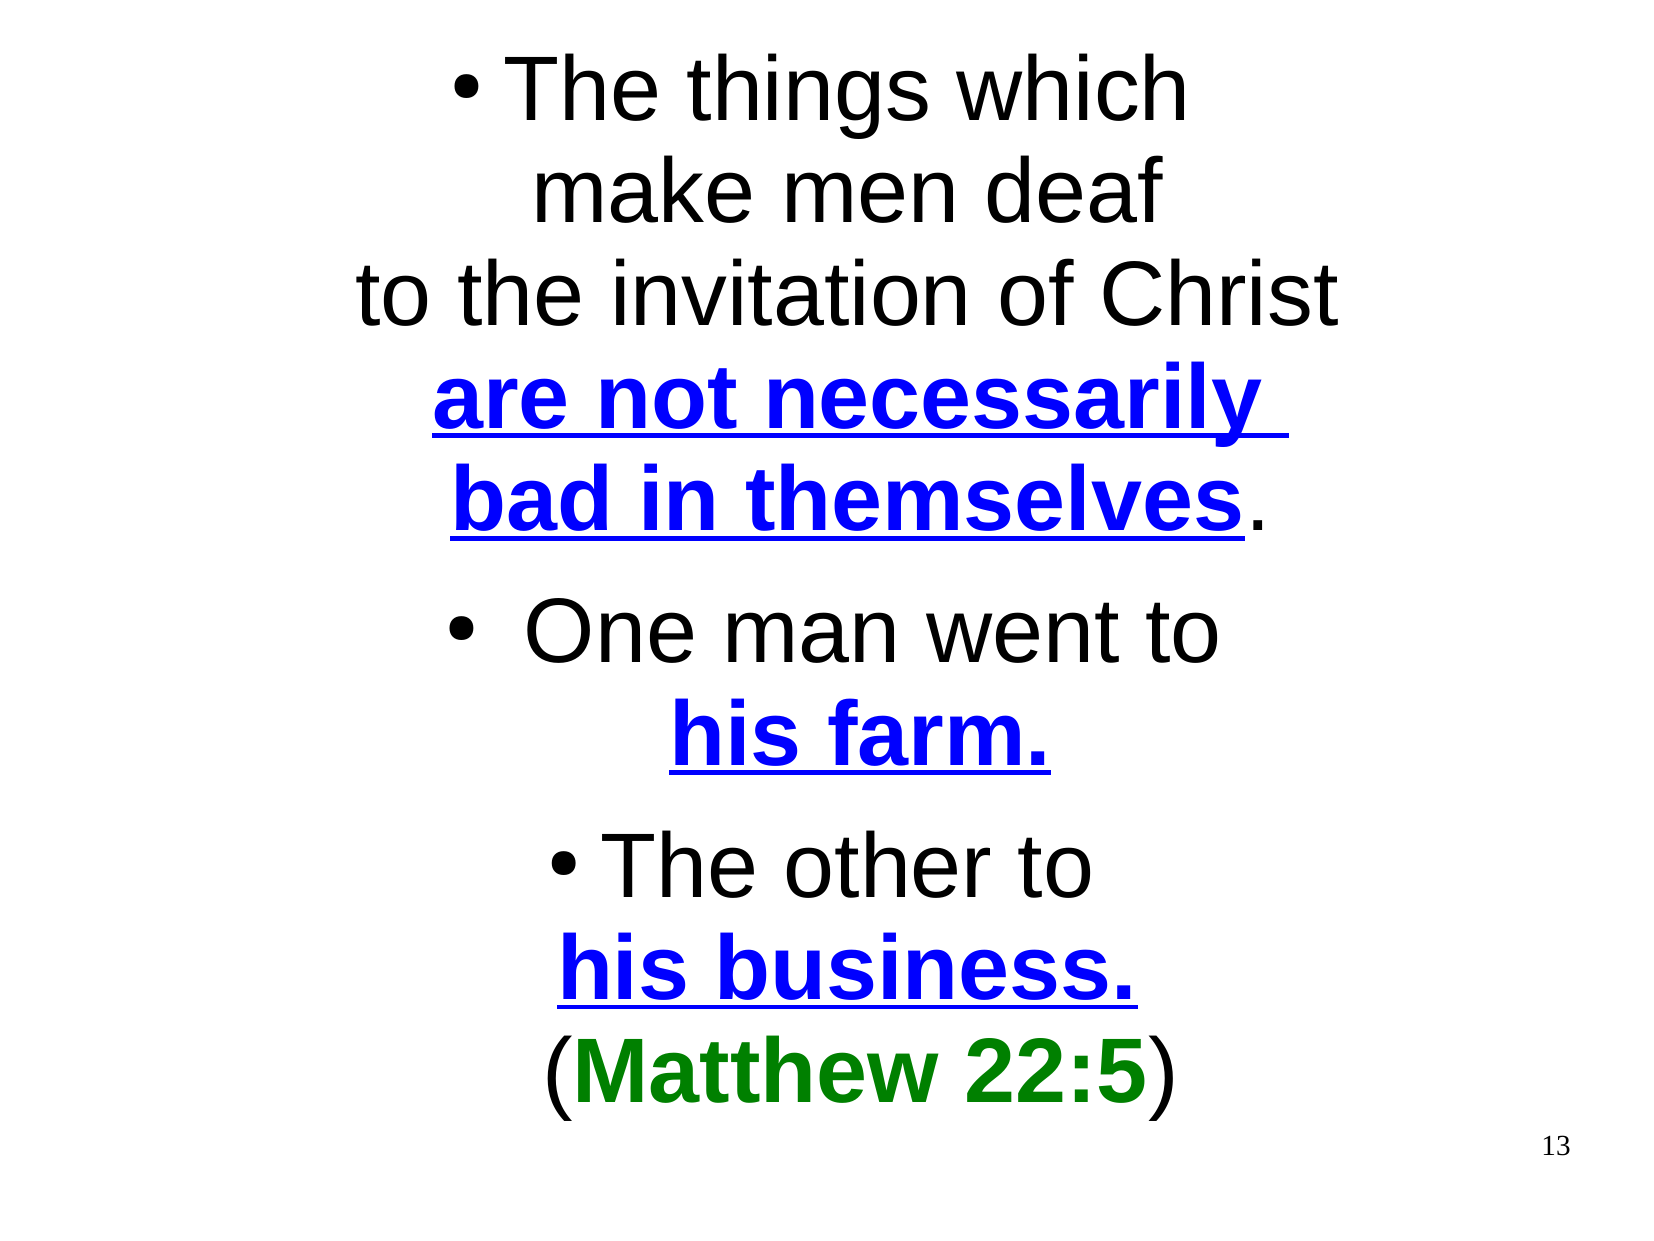

# The things which make men deaf to the invitation of Christ are not necessarily bad in themselves.
 One man went to
his farm.
The other to
his business.
(Matthew 22:5)
13